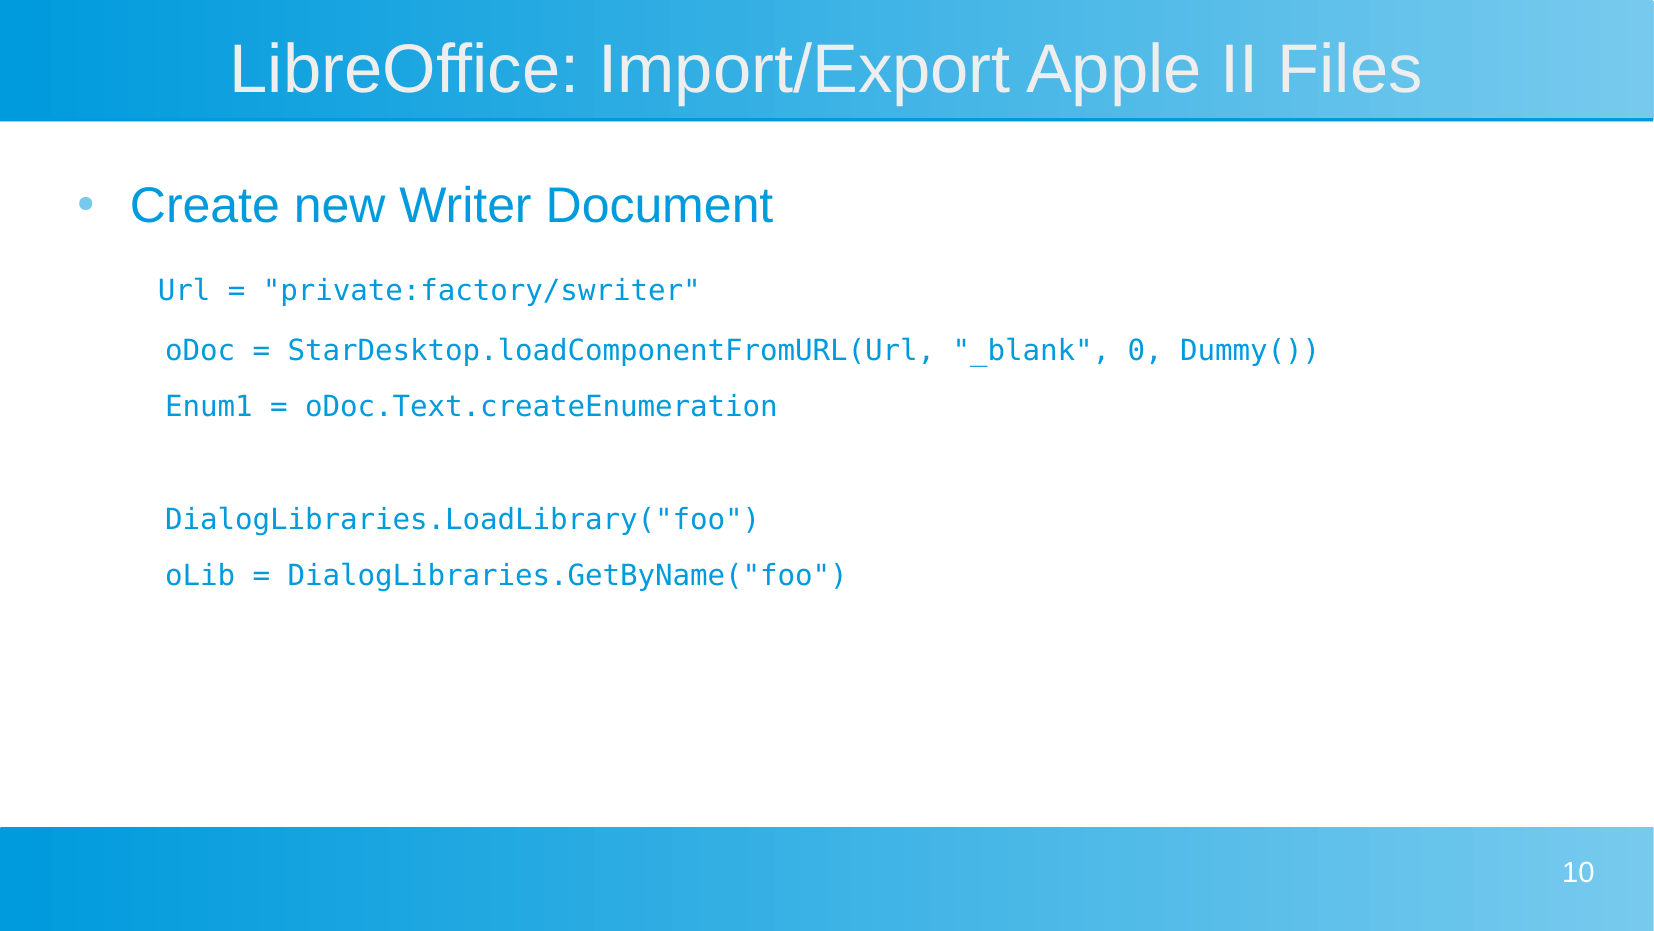

# LibreOffice: Import/Export Apple II Files
Create new Writer Document
 Url = "private:factory/swriter"
 oDoc = StarDesktop.loadComponentFromURL(Url, "_blank", 0, Dummy())
 Enum1 = oDoc.Text.createEnumeration
 DialogLibraries.LoadLibrary("foo")
 oLib = DialogLibraries.GetByName("foo")
10